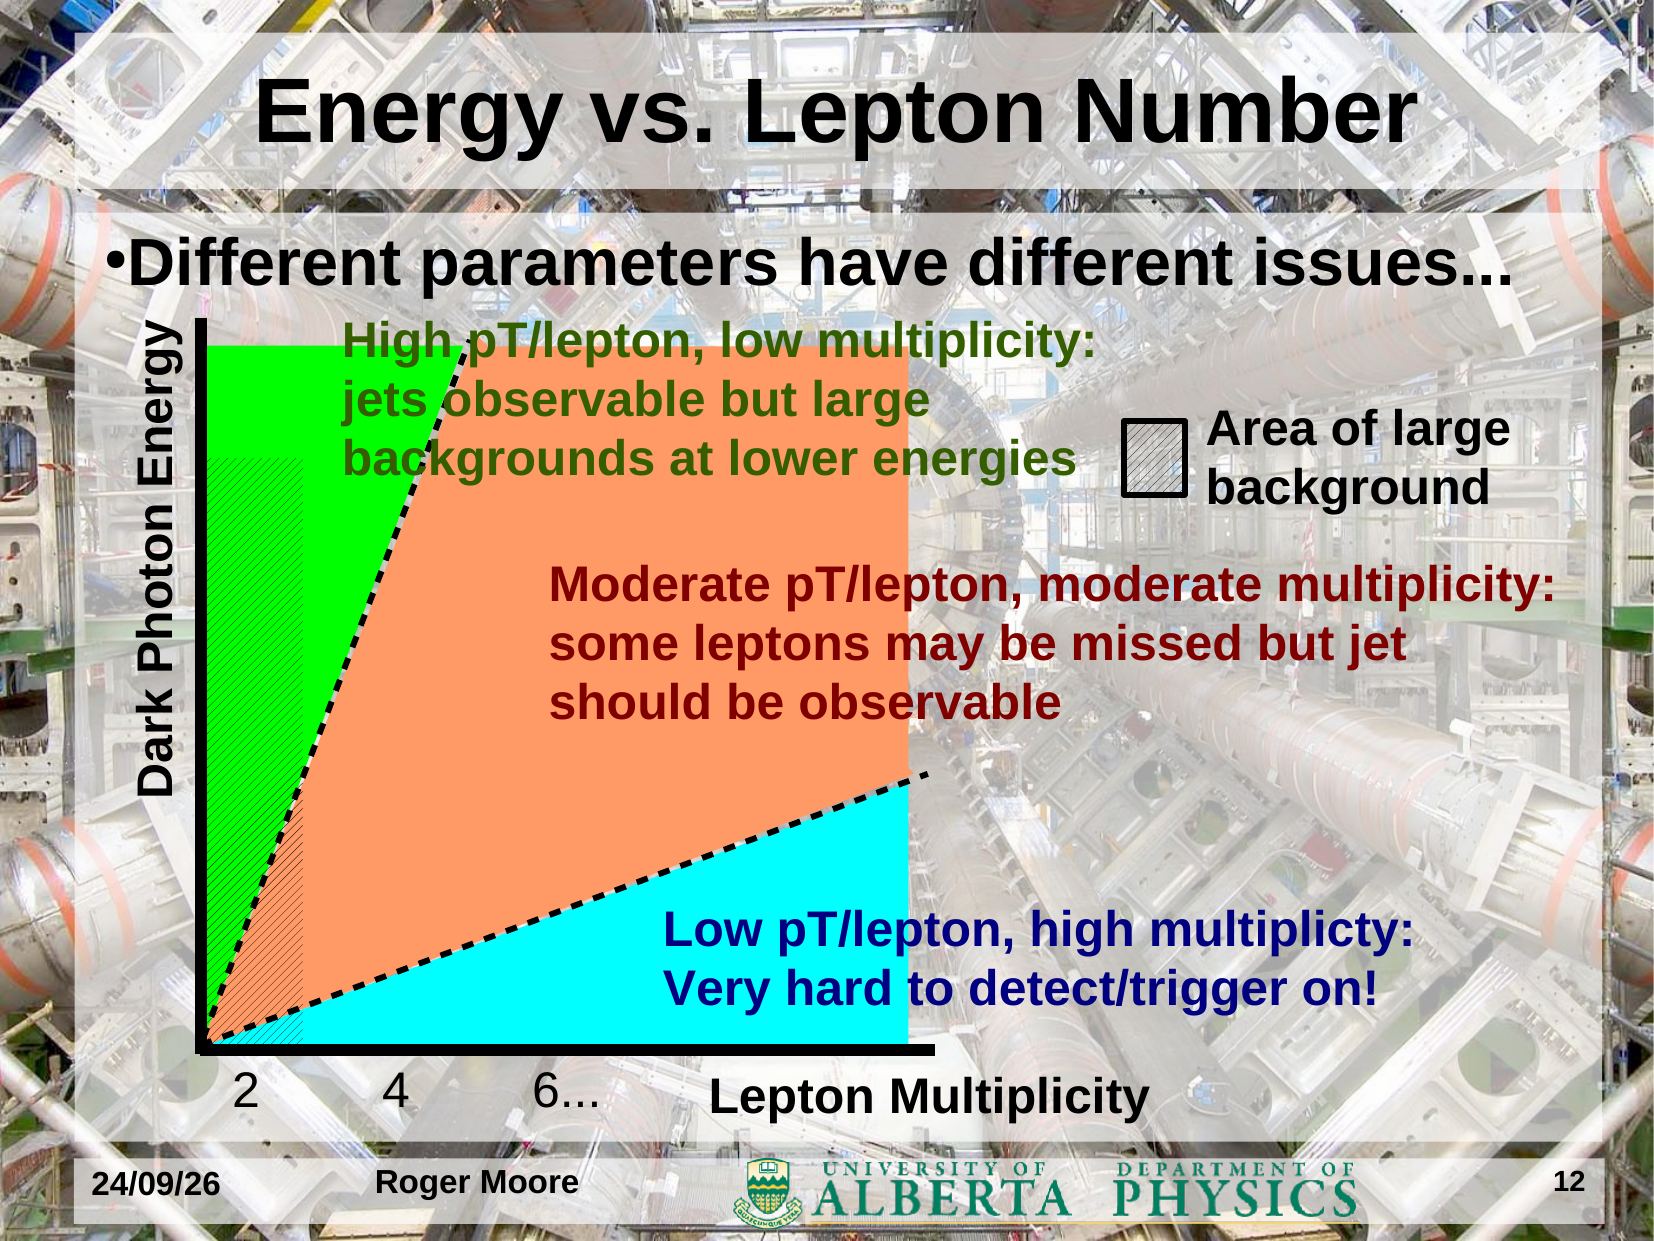

# Energy vs. Lepton Number
Different parameters have different issues...
High pT/lepton, low multiplicity:
jets observable but large
backgrounds at lower energies
Area of large
background
Dark Photon Energy
Moderate pT/lepton, moderate multiplicity:
some leptons may be missed but jet
should be observable
Low pT/lepton, high multiplicty:
Very hard to detect/trigger on!
2	4	6...
Lepton Multiplicity